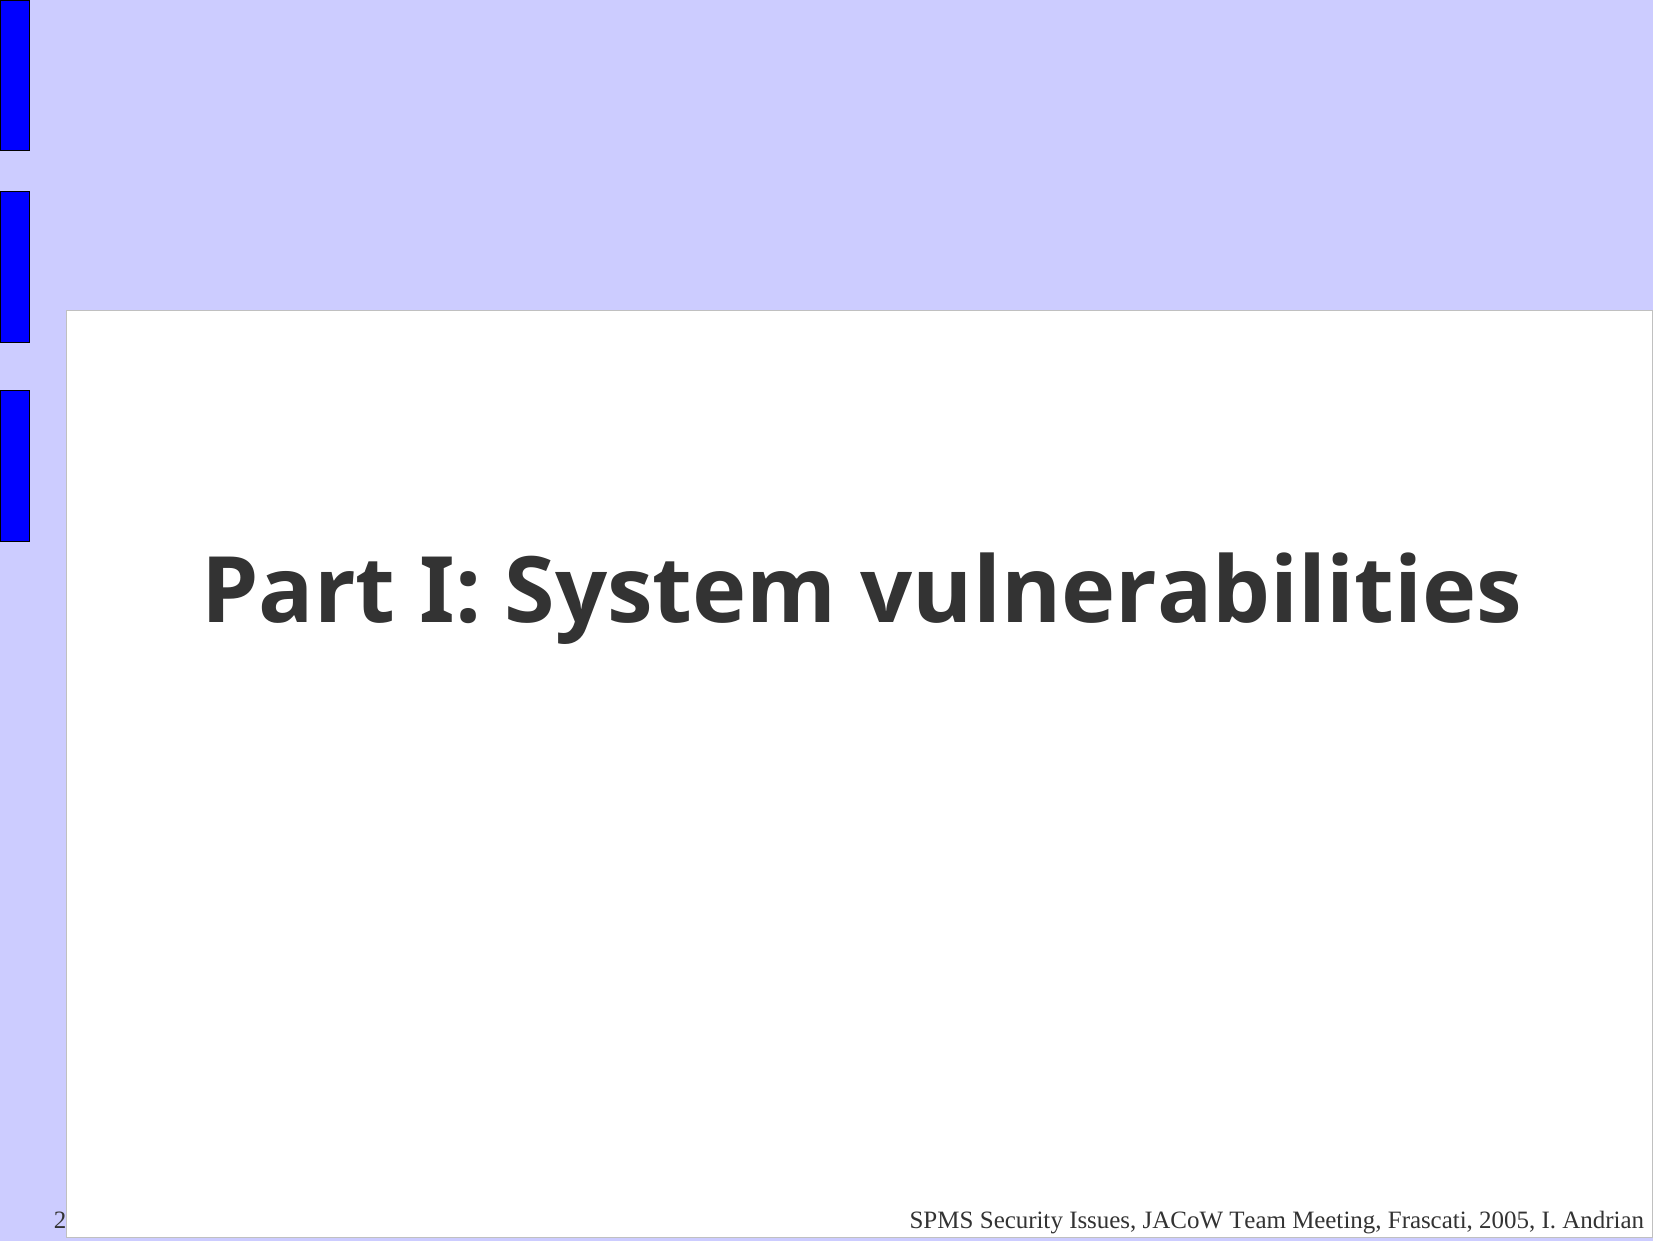

# Part I: System vulnerabilities
2
SPMS Security Issues, JACoW Team Meeting, Frascati, 2005, I. Andrian